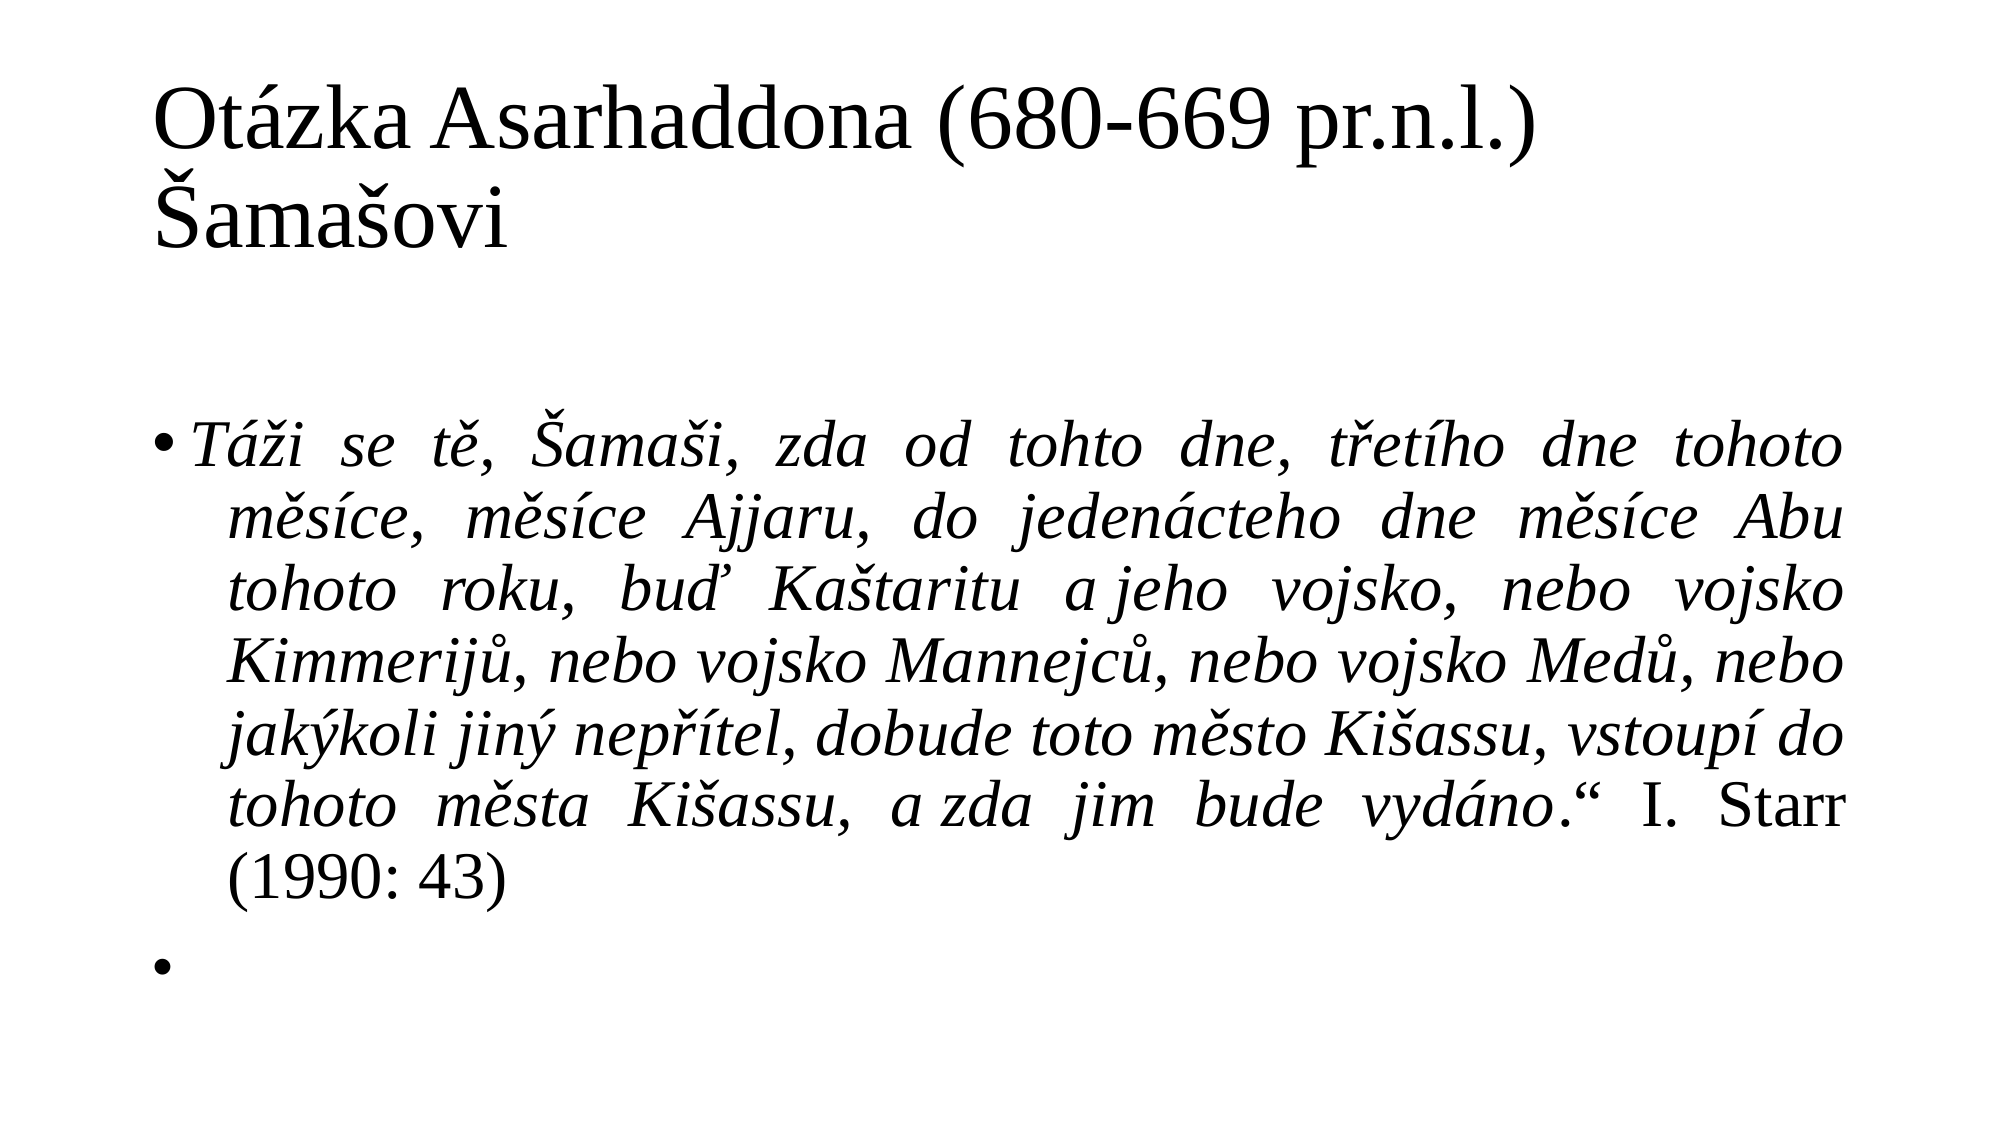

# Otázka Asarhaddona (680-669 pr.n.l.) Šamašovi
Táži se tě, Šamaši, zda od tohto dne, třetího dne tohoto měsíce, měsíce Ajjaru, do jedenácteho dne měsíce Abu tohoto roku, buď Kaštaritu a jeho vojsko, nebo vojsko Kimmerijů, nebo vojsko Mannejců, nebo vojsko Medů, nebo jakýkoli jiný nepřítel, dobude toto město Kišassu, vstoupí do tohoto města Kišassu, a zda jim bude vydáno.“ I. Starr (1990: 43)